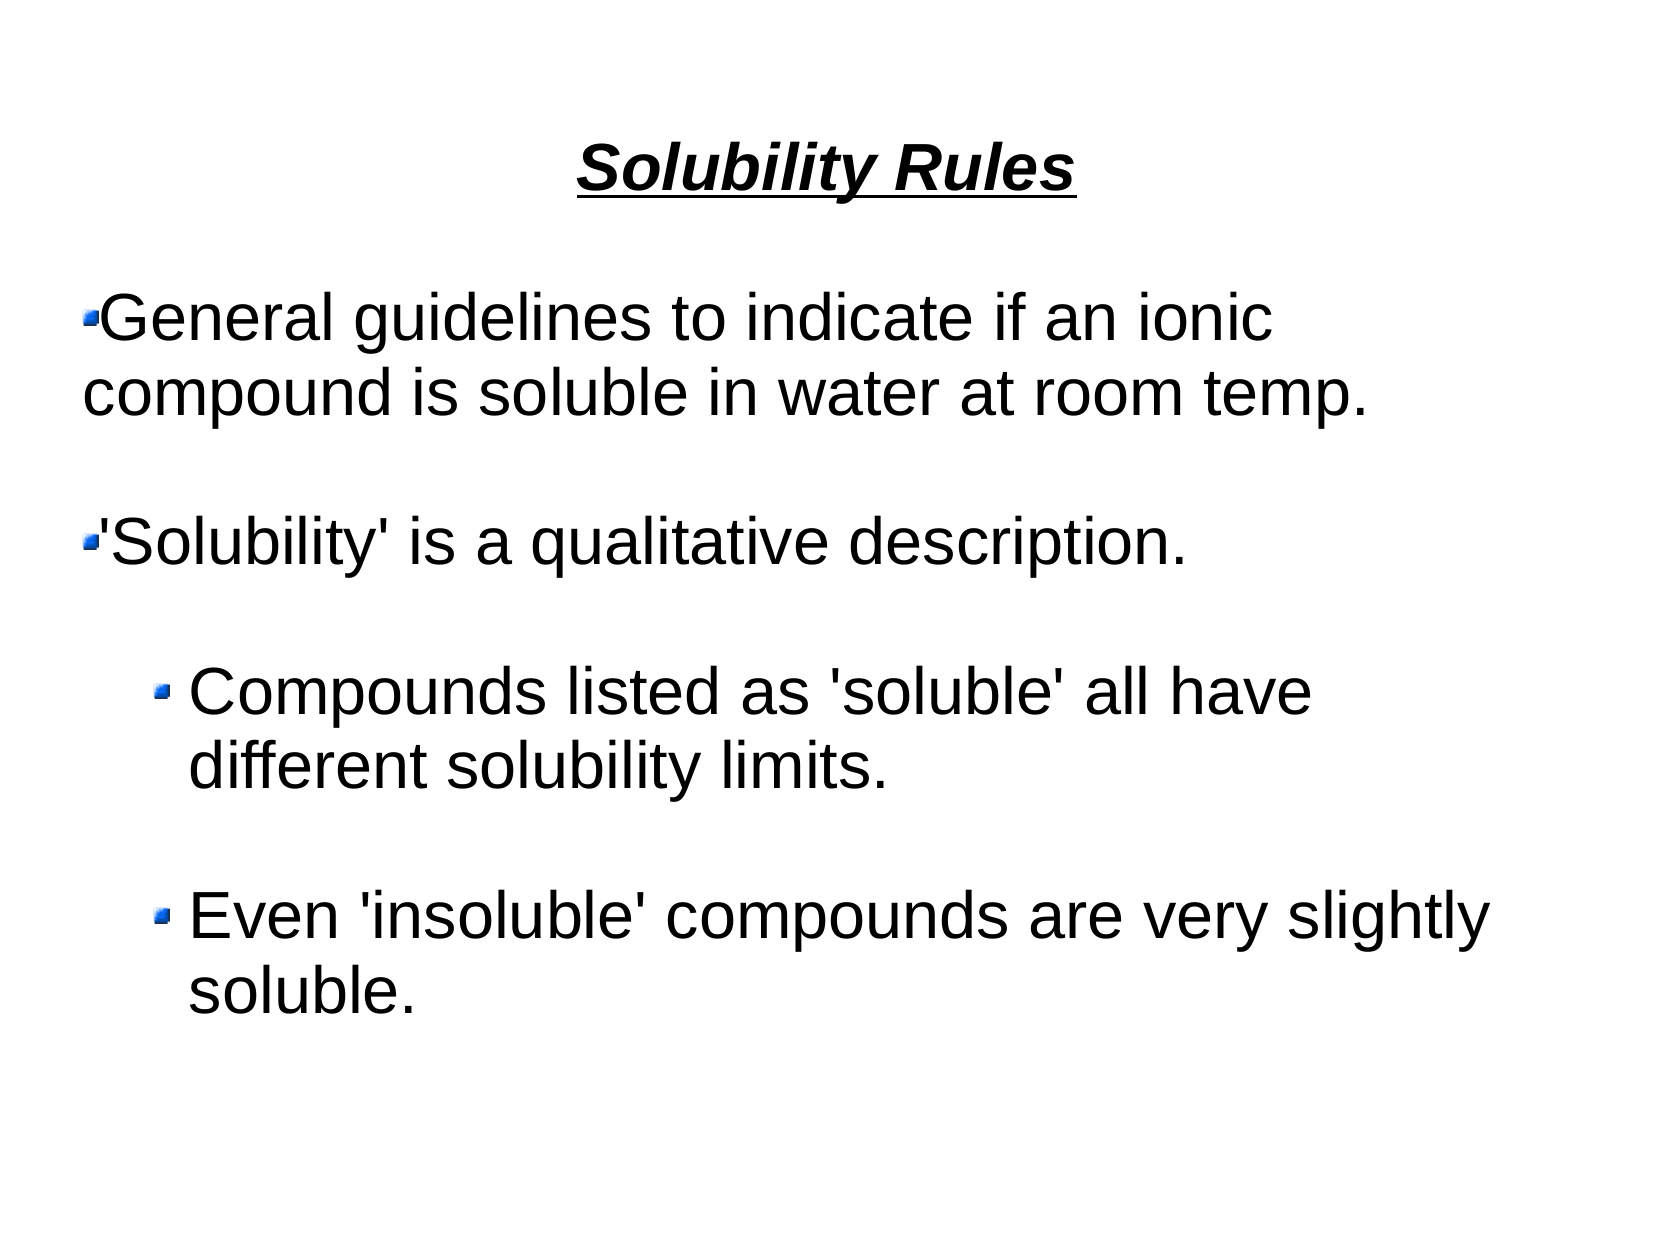

# Solubility Rules
General guidelines to indicate if an ionic compound is soluble in water at room temp.
'Solubility' is a qualitative description.
Compounds listed as 'soluble' all have different solubility limits.
Even 'insoluble' compounds are very slightly soluble.